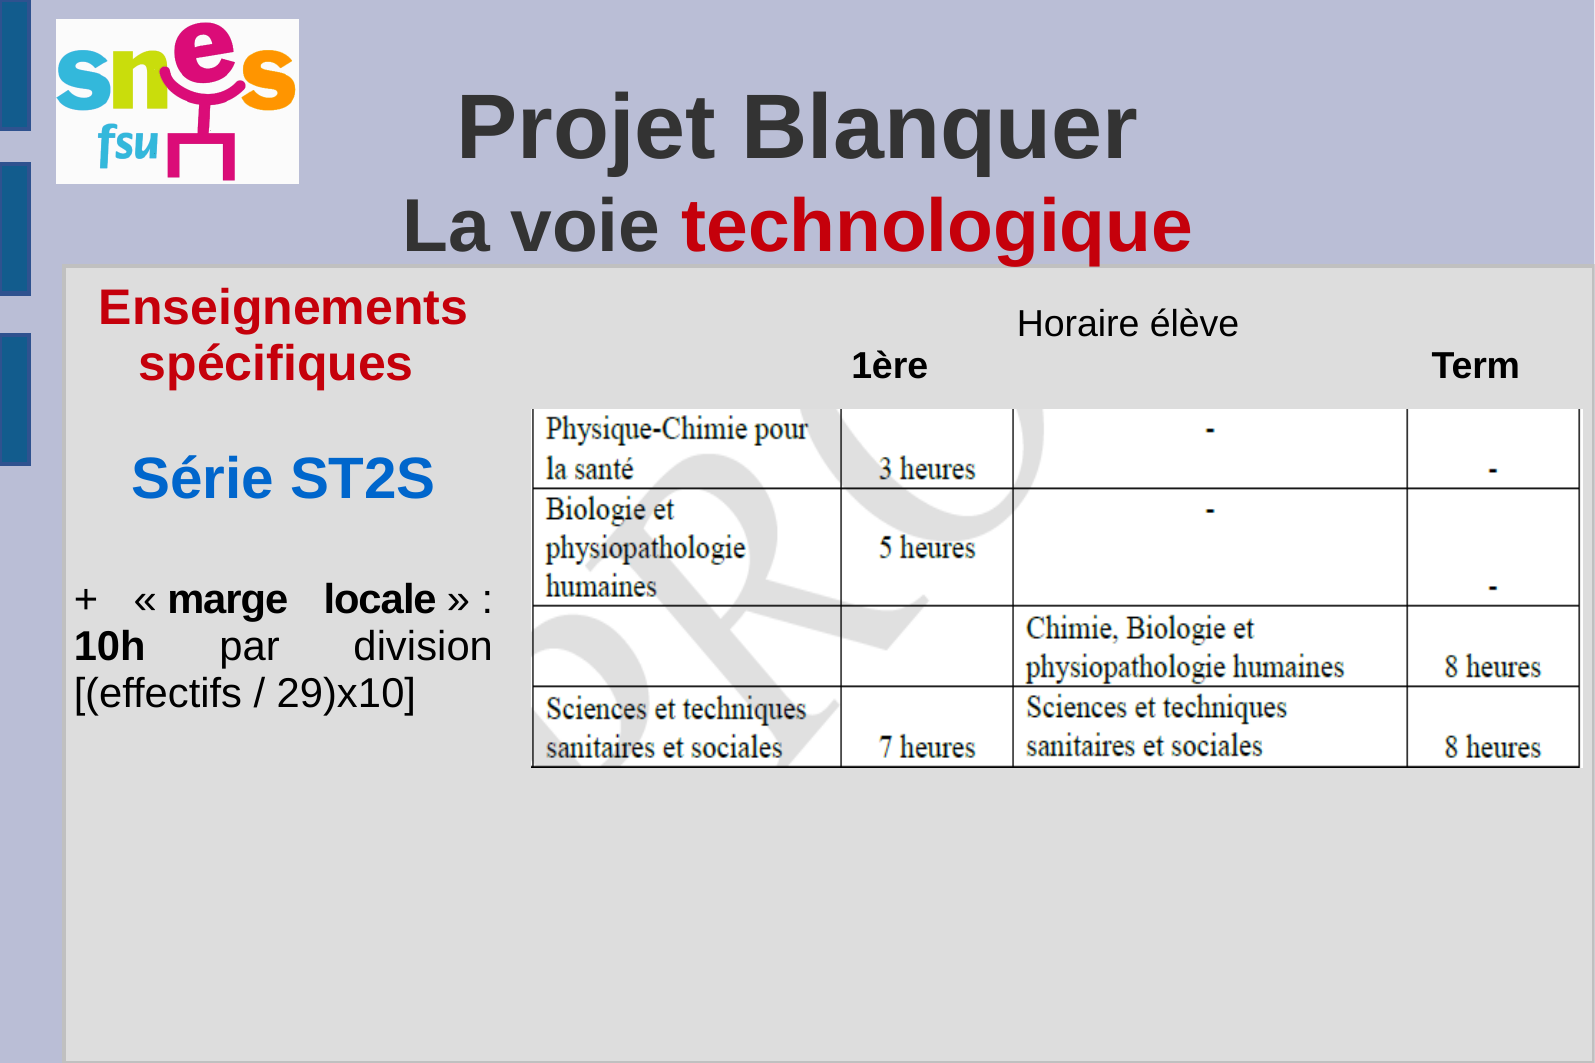

# Projet Blanquer La voie technologique
Enseignements spécifiques
Série ST2S
+ « marge locale » : 10h par division [(effectifs / 29)x10]
Horaire élève
 1ère					 	 Term